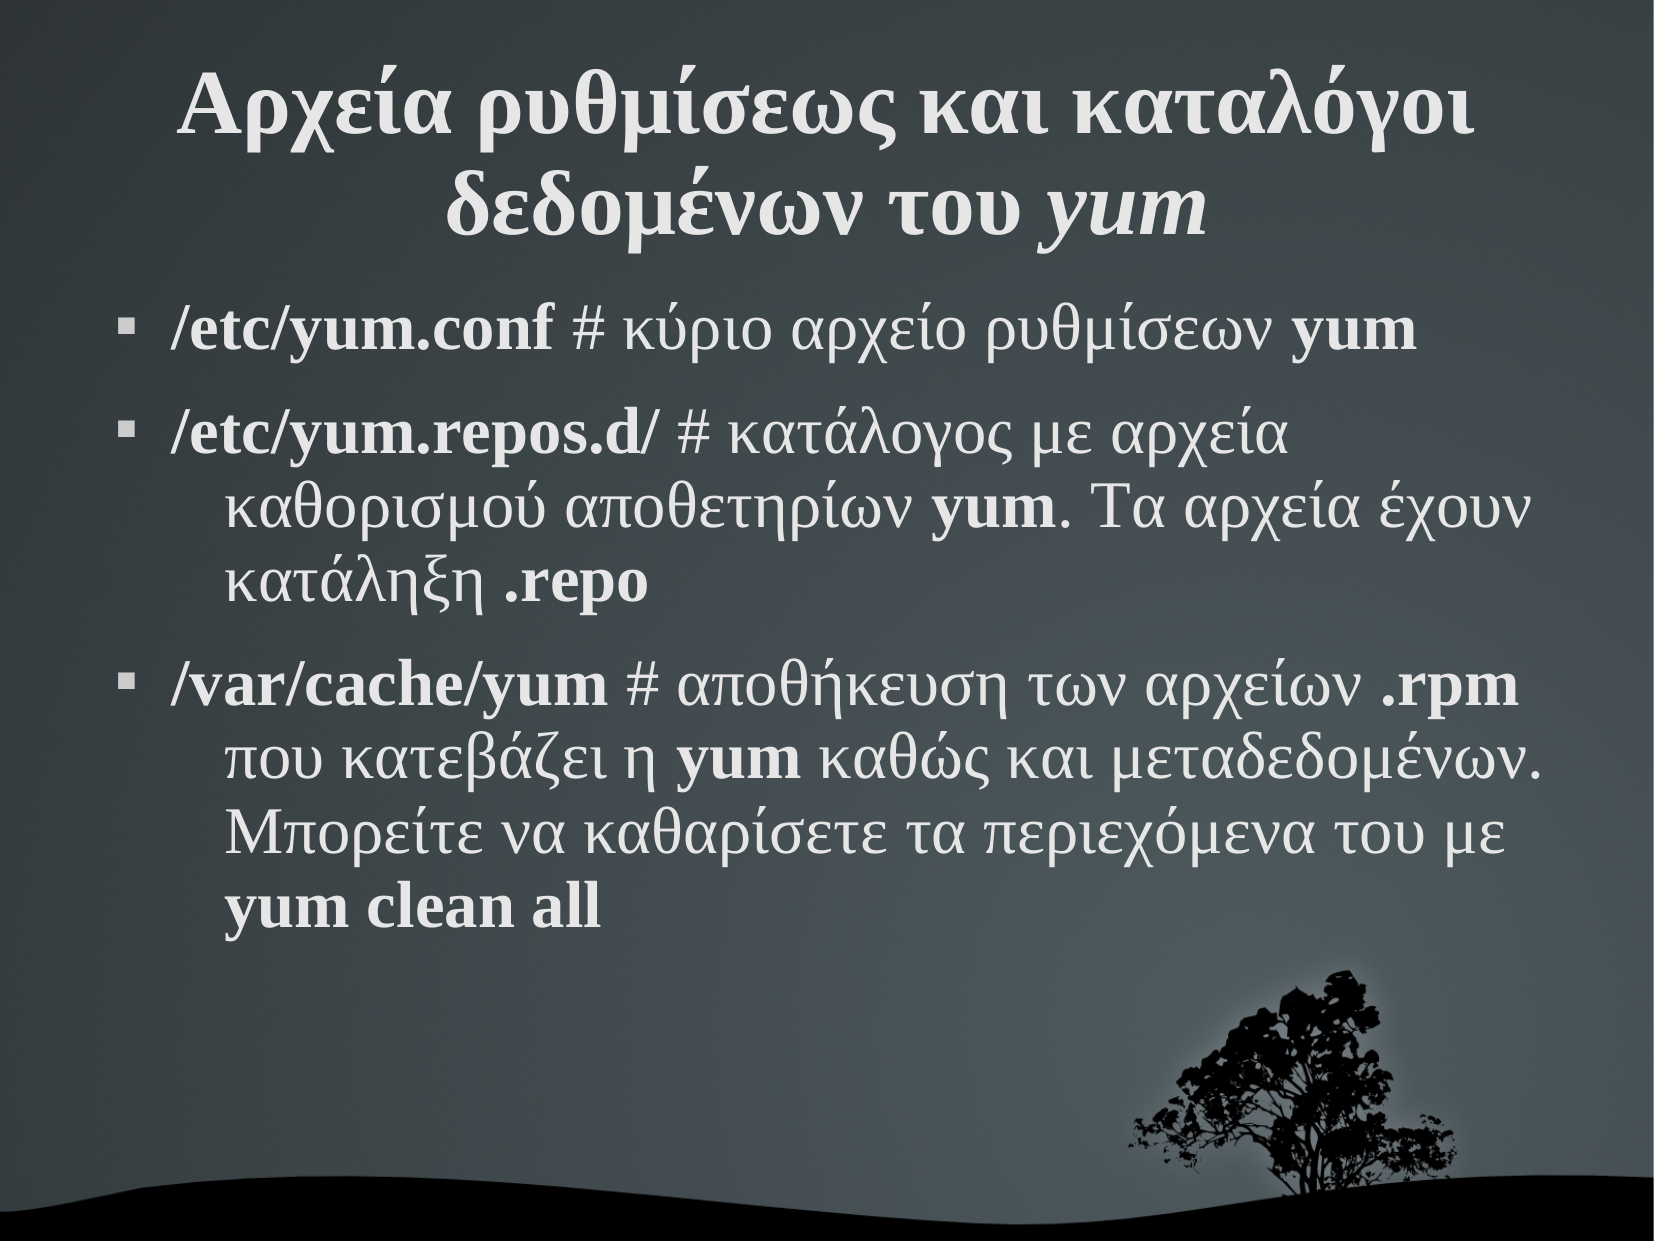

# Αρχεία ρυθμίσεως και καταλόγοι δεδομένων του yum
/etc/yum.conf # κύριο αρχείο ρυθμίσεων yum
/etc/yum.repos.d/ # κατάλογος με αρχεία καθορισμού αποθετηρίων yum. Τα αρχεία έχουν κατάληξη .repo
/var/cache/yum # αποθήκευση των αρχείων .rpm που κατεβάζει η yum καθώς και μεταδεδομένων. Μπορείτε να καθαρίσετε τα περιεχόμενα του με yum clean all